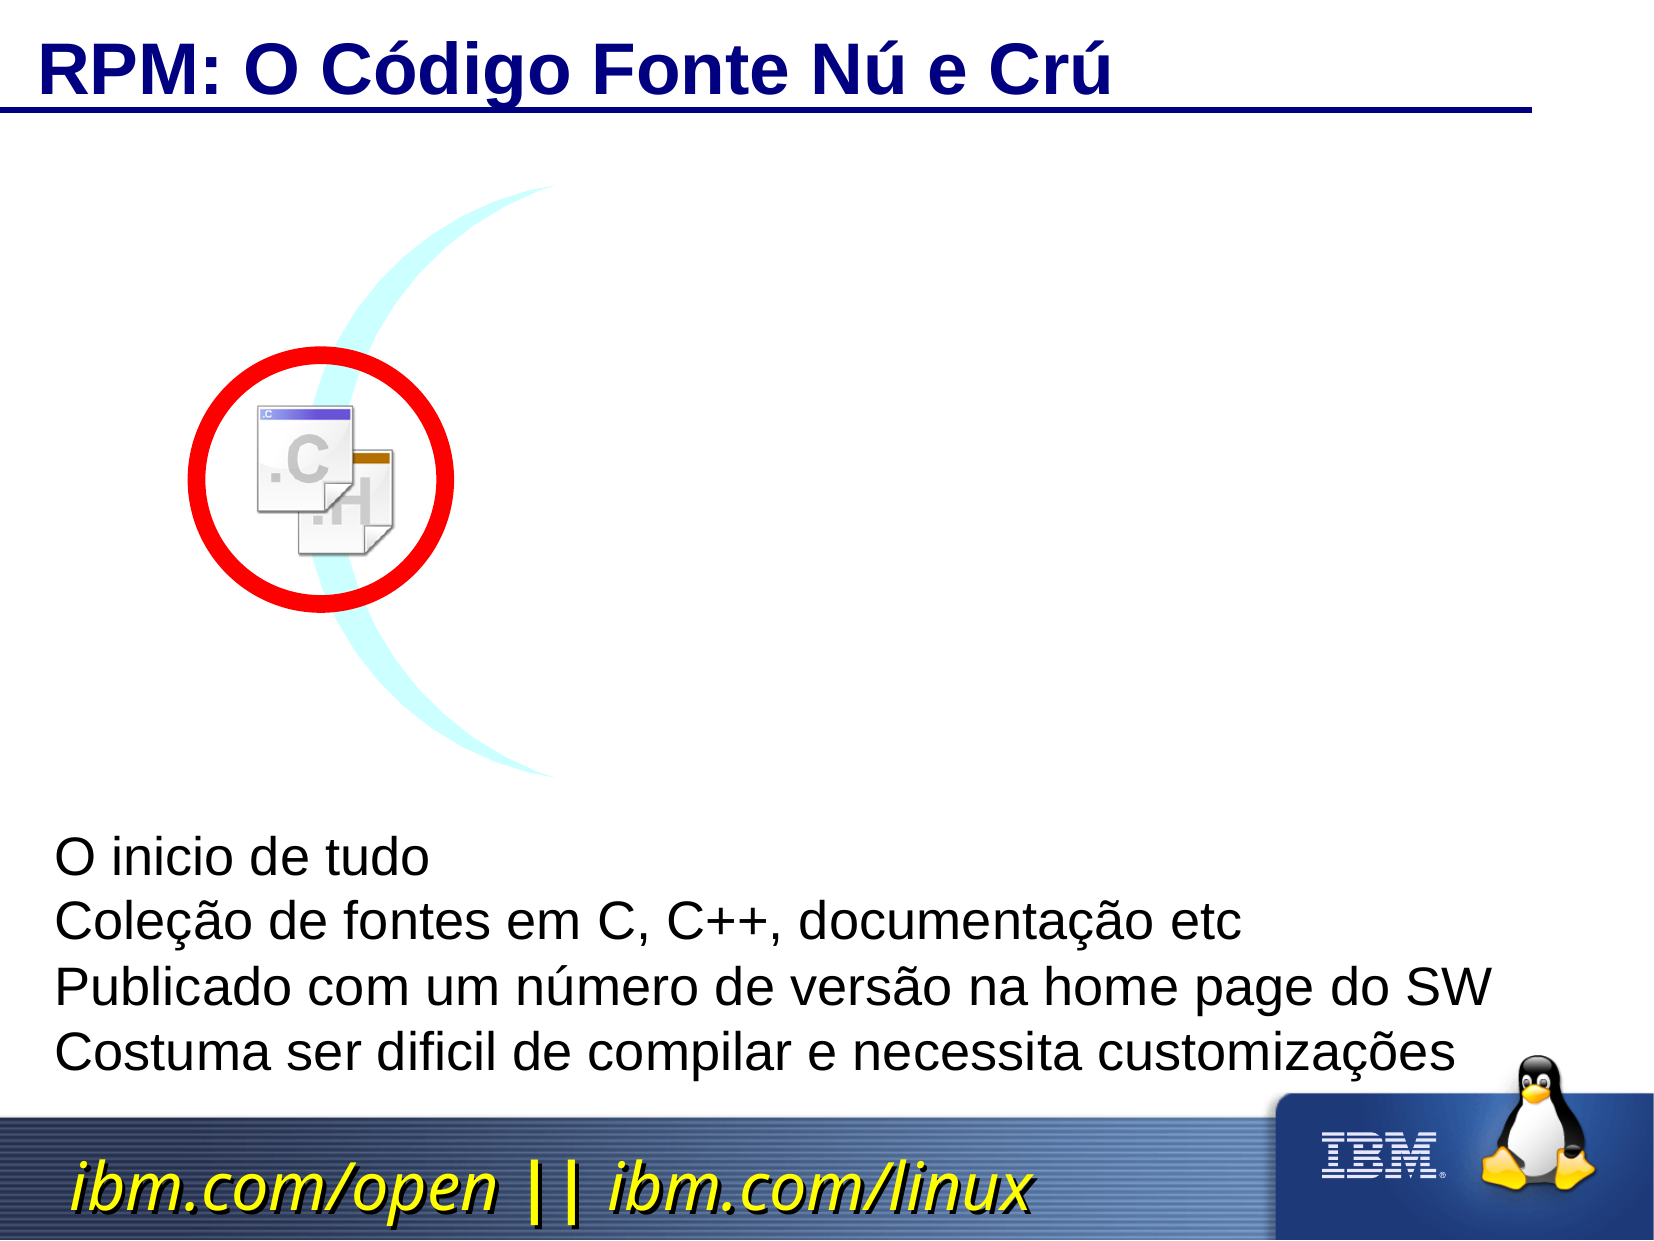

RPM: O Código Fonte Nú e Crú
# O inicio de tudo
Coleção de fontes em C, C++, documentação etc
Publicado com um número de versão na home page do SW
Costuma ser dificil de compilar e necessita customizações